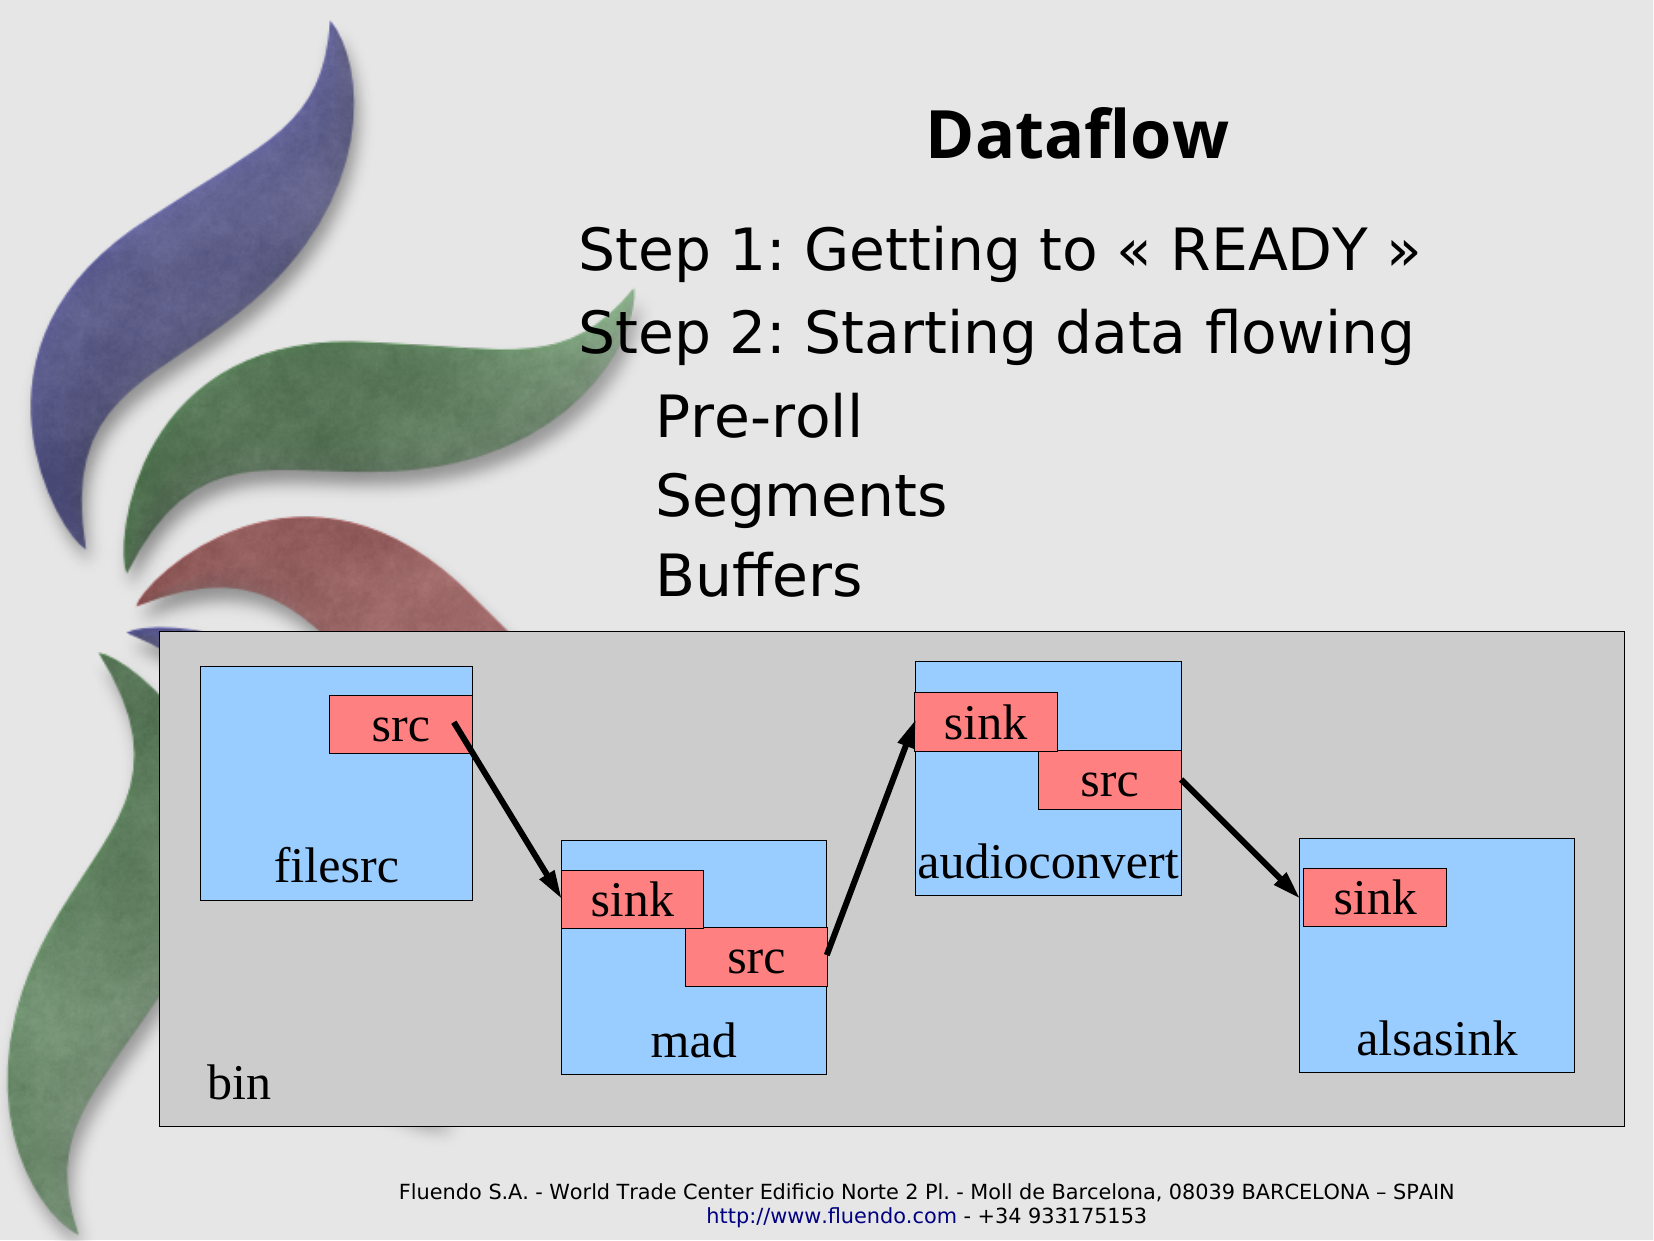

# Dataflow
Step 1: Getting to « READY »
Step 2: Starting data flowing
Pre-roll
Segments
Buffers
mad
audioconvert
filesrc
sink
src
src
alsasink
mad
sink
sink
src
bin